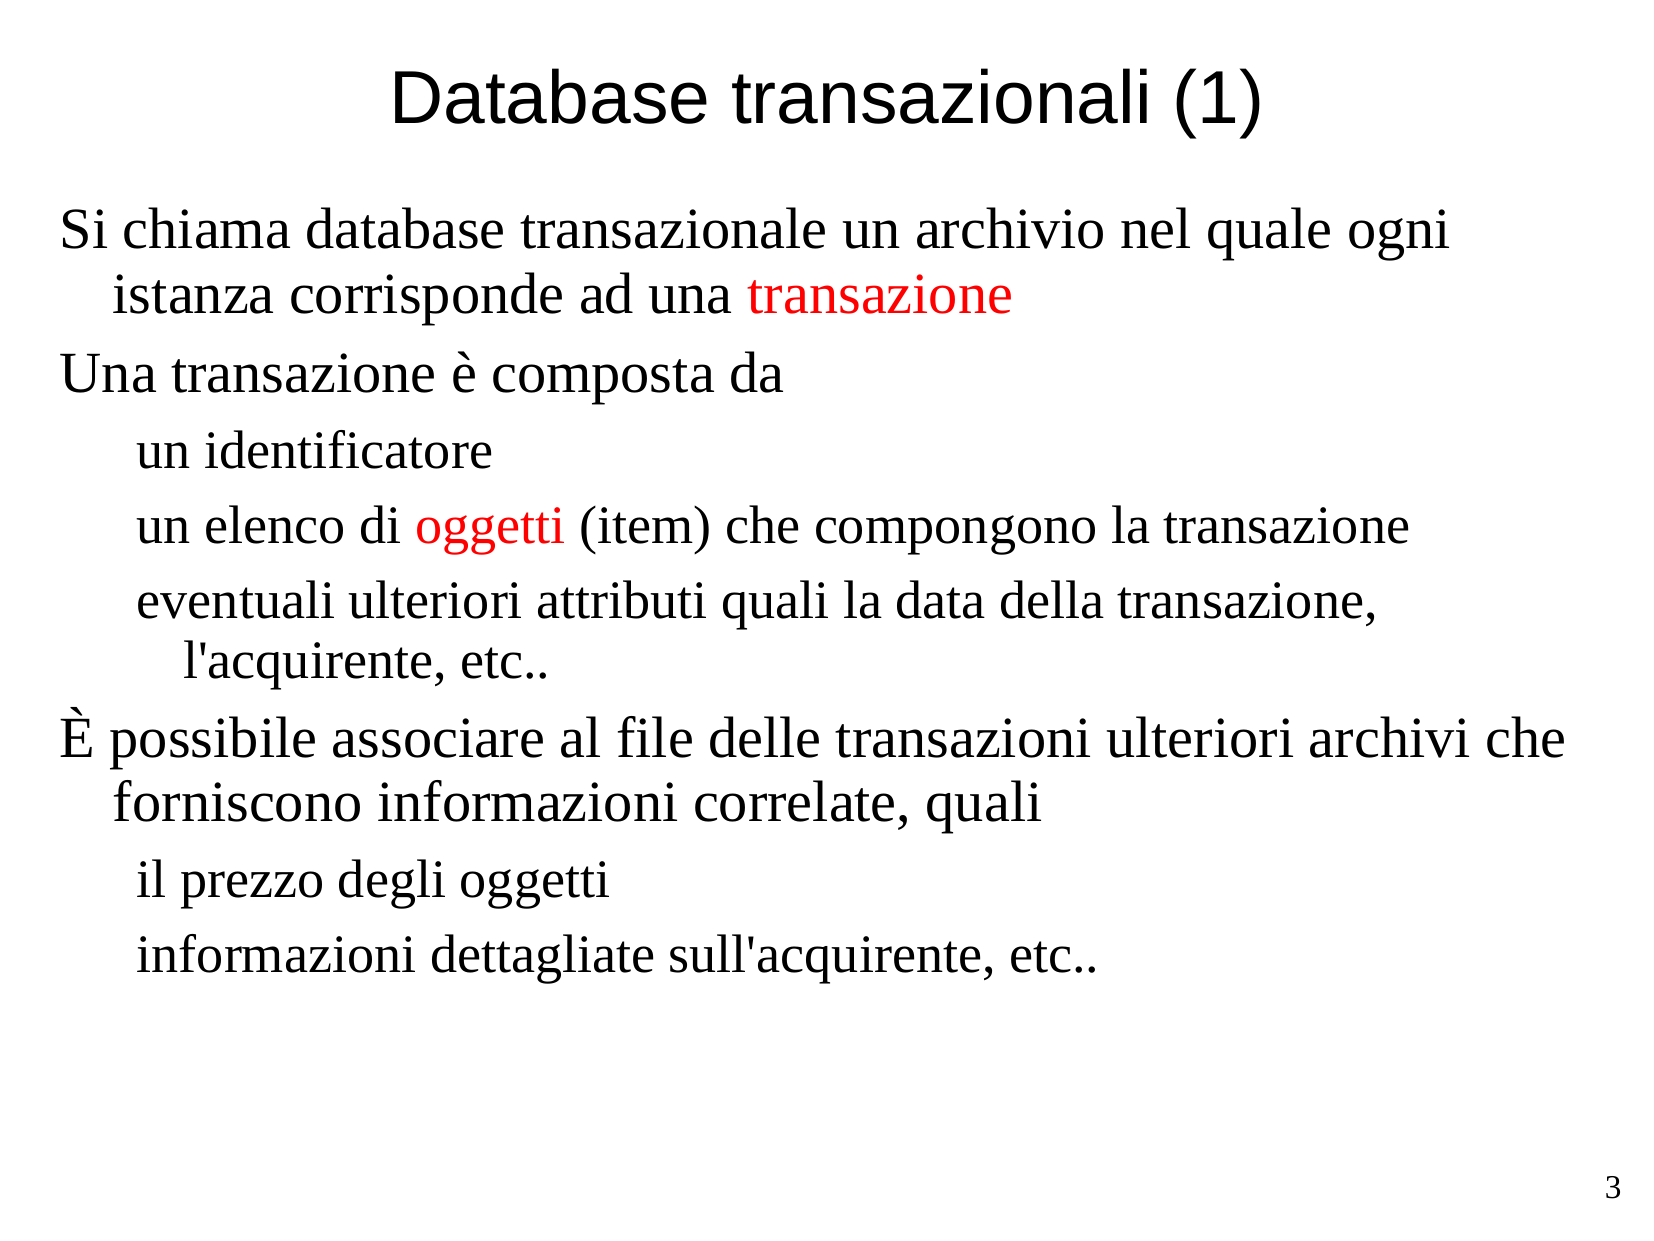

# Database transazionali (1)
Si chiama database transazionale un archivio nel quale ogni istanza corrisponde ad una transazione
Una transazione è composta da
un identificatore
un elenco di oggetti (item) che compongono la transazione
eventuali ulteriori attributi quali la data della transazione, l'acquirente, etc..
È possibile associare al file delle transazioni ulteriori archivi che forniscono informazioni correlate, quali
il prezzo degli oggetti
informazioni dettagliate sull'acquirente, etc..